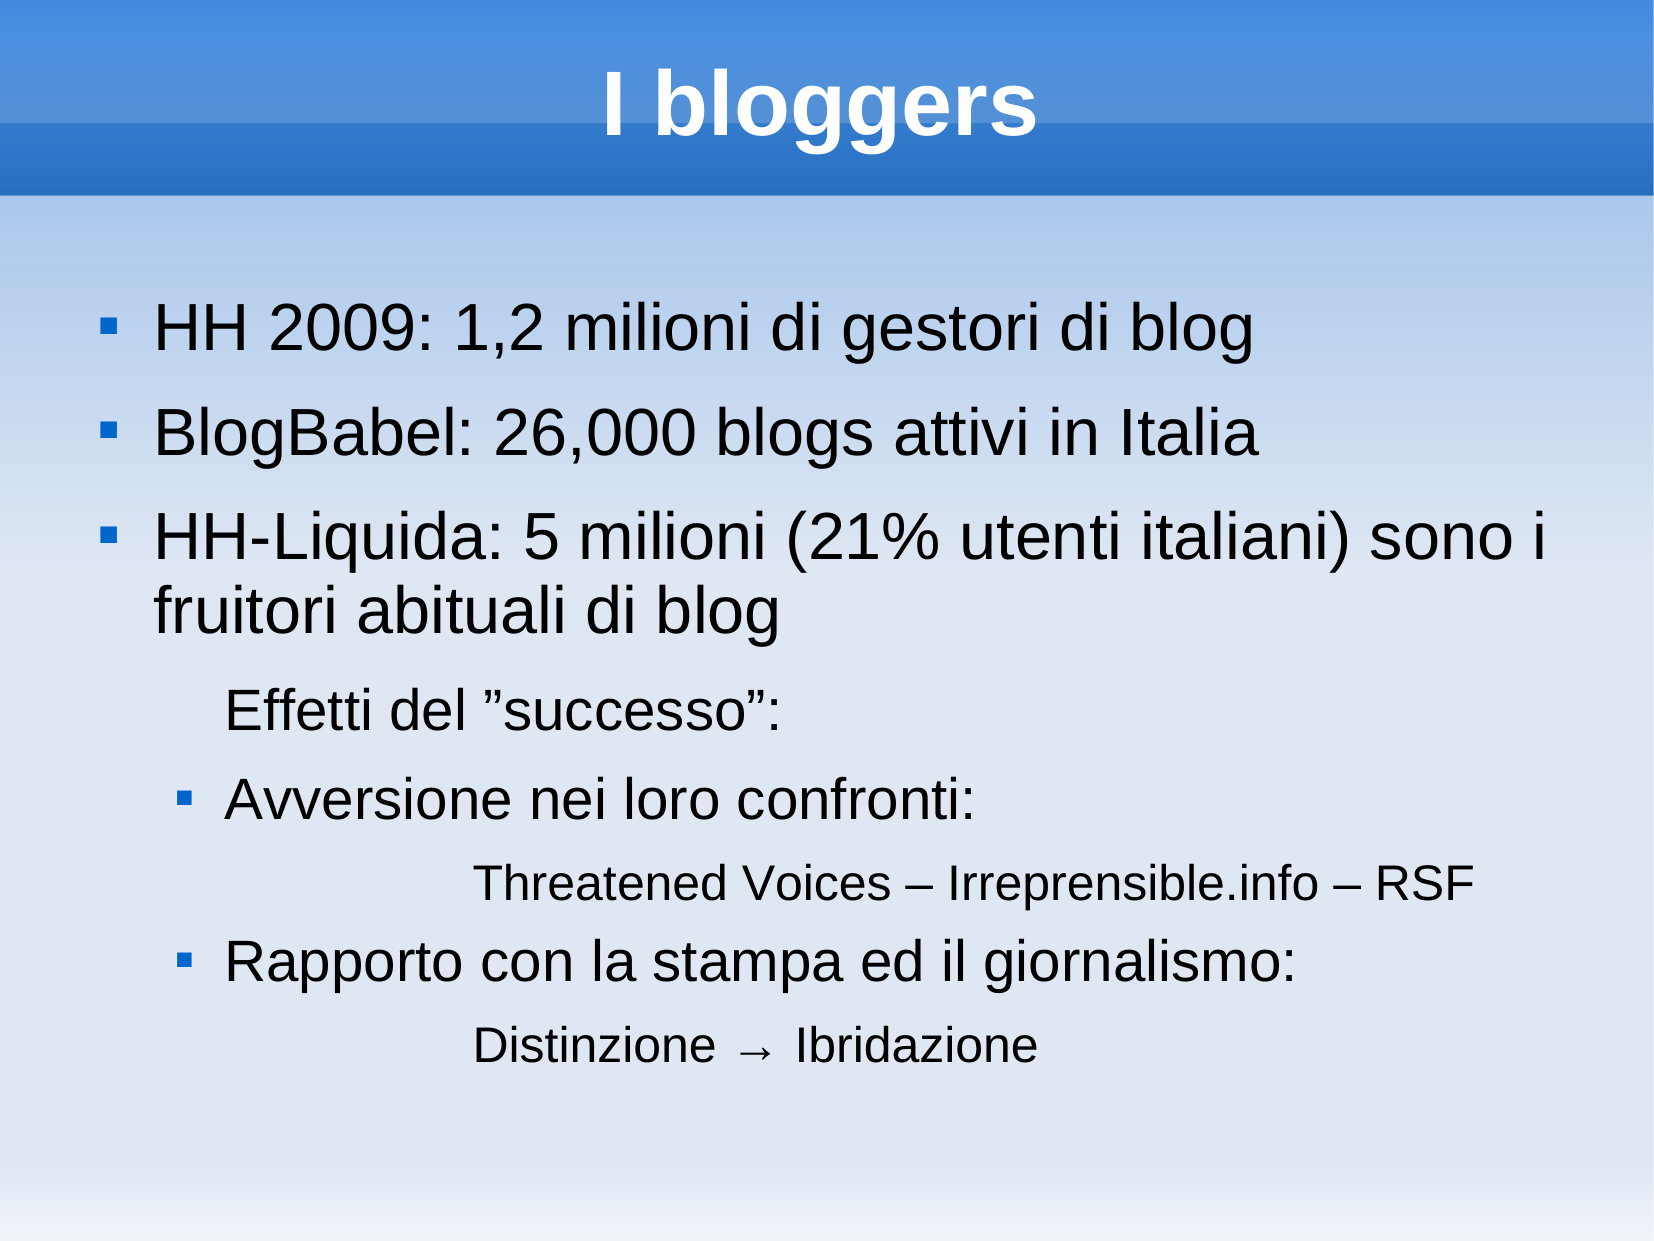

# I bloggers
HH 2009: 1,2 milioni di gestori di blog
BlogBabel: 26,000 blogs attivi in Italia
HH-Liquida: 5 milioni (21% utenti italiani) sono i fruitori abituali di blog
Effetti del ”successo”:
Avversione nei loro confronti:
Threatened Voices – Irreprensible.info – RSF
Rapporto con la stampa ed il giornalismo:
Distinzione → Ibridazione